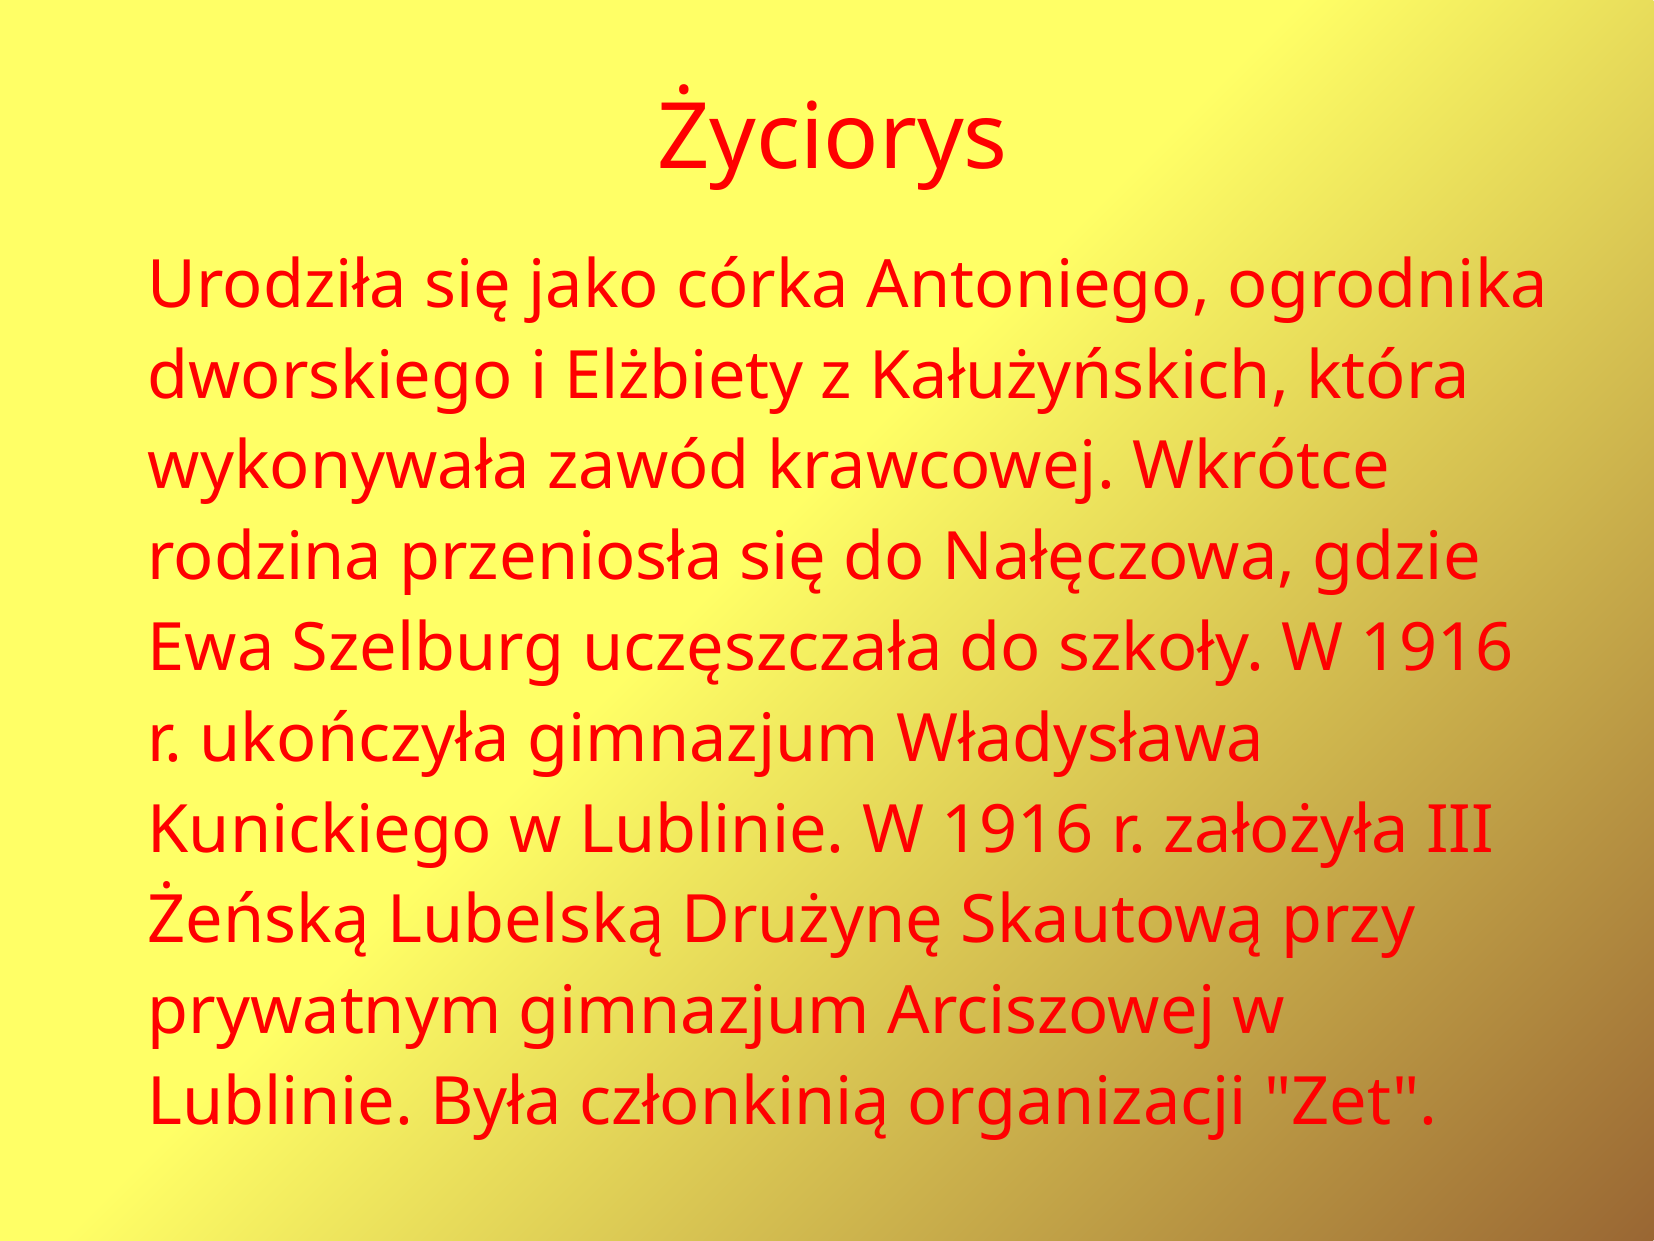

# Życiorys
Urodziła się jako córka Antoniego, ogrodnika dworskiego i Elżbiety z Kałużyńskich, która wykonywała zawód krawcowej. Wkrótce rodzina przeniosła się do Nałęczowa, gdzie Ewa Szelburg uczęszczała do szkoły. W 1916 r. ukończyła gimnazjum Władysława Kunickiego w Lublinie. W 1916 r. założyła III Żeńską Lubelską Drużynę Skautową przy prywatnym gimnazjum Arciszowej w Lublinie. Była członkinią organizacji "Zet".